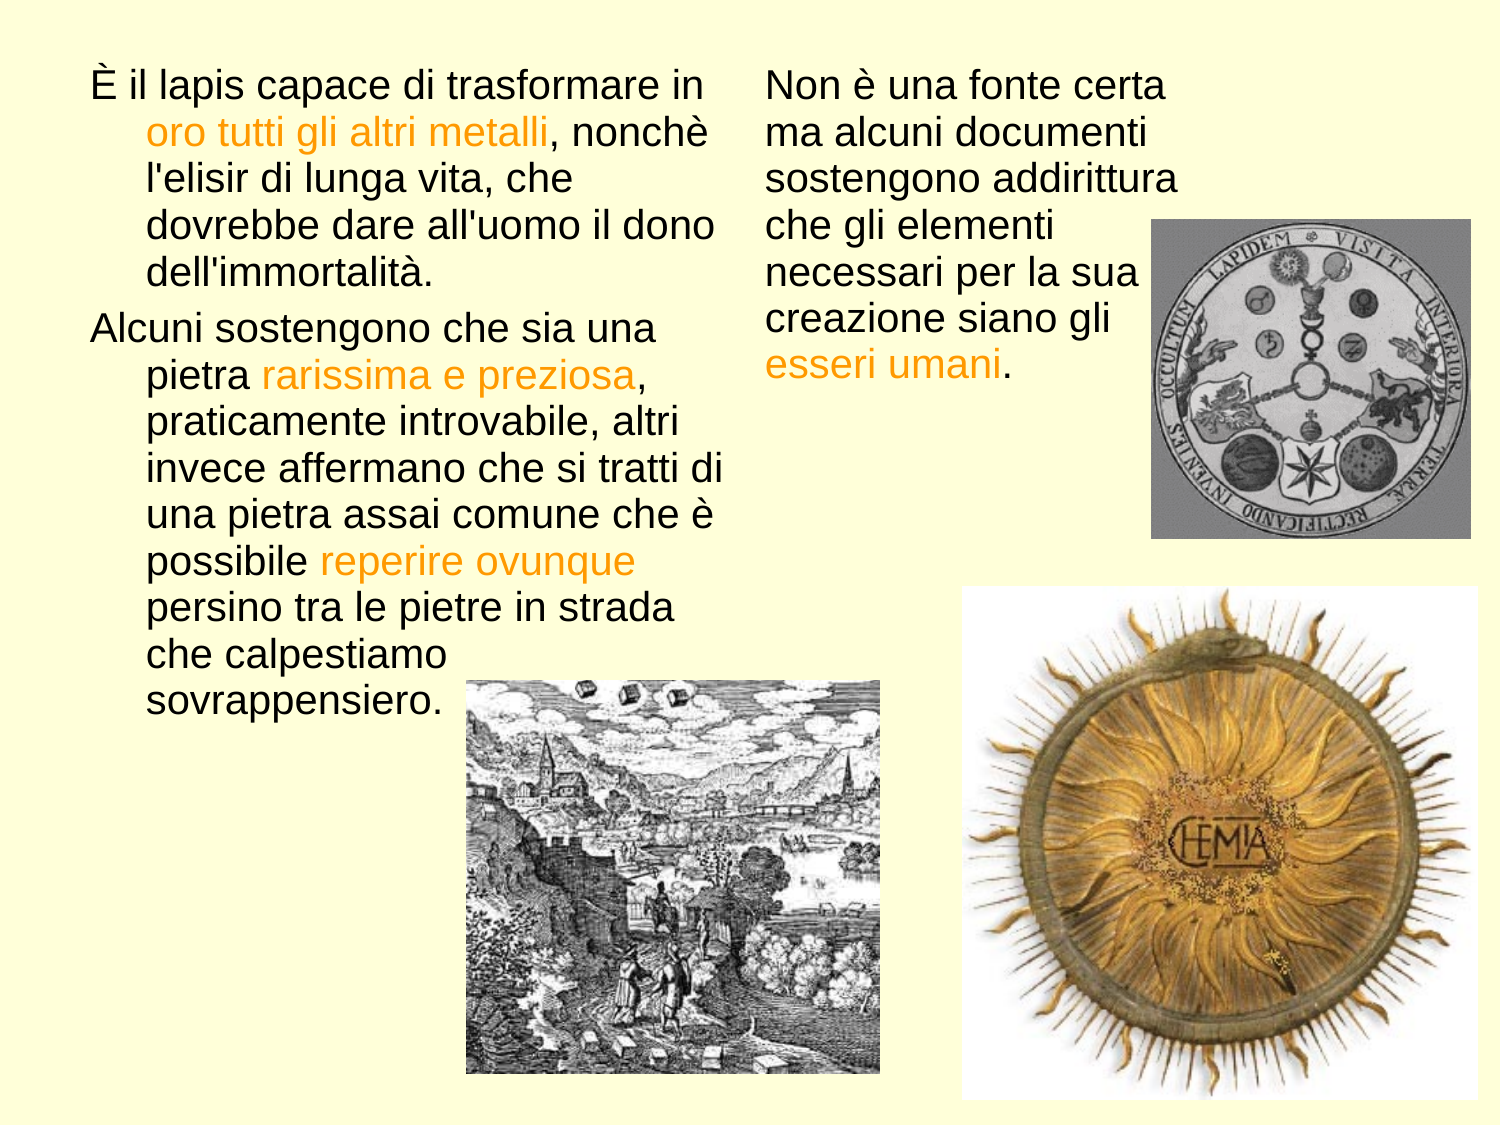

# È il lapis capace di trasformare in oro tutti gli altri metalli, nonchè l'elisir di lunga vita, che dovrebbe dare all'uomo il dono dell'immortalità.
Alcuni sostengono che sia una pietra rarissima e preziosa, praticamente introvabile, altri invece affermano che si tratti di una pietra assai comune che è possibile reperire ovunque persino tra le pietre in strada che calpestiamo sovrappensiero.
Non è una fonte certa ma alcuni documenti sostengono addirittura che gli elementi necessari per la sua creazione siano gli esseri umani.